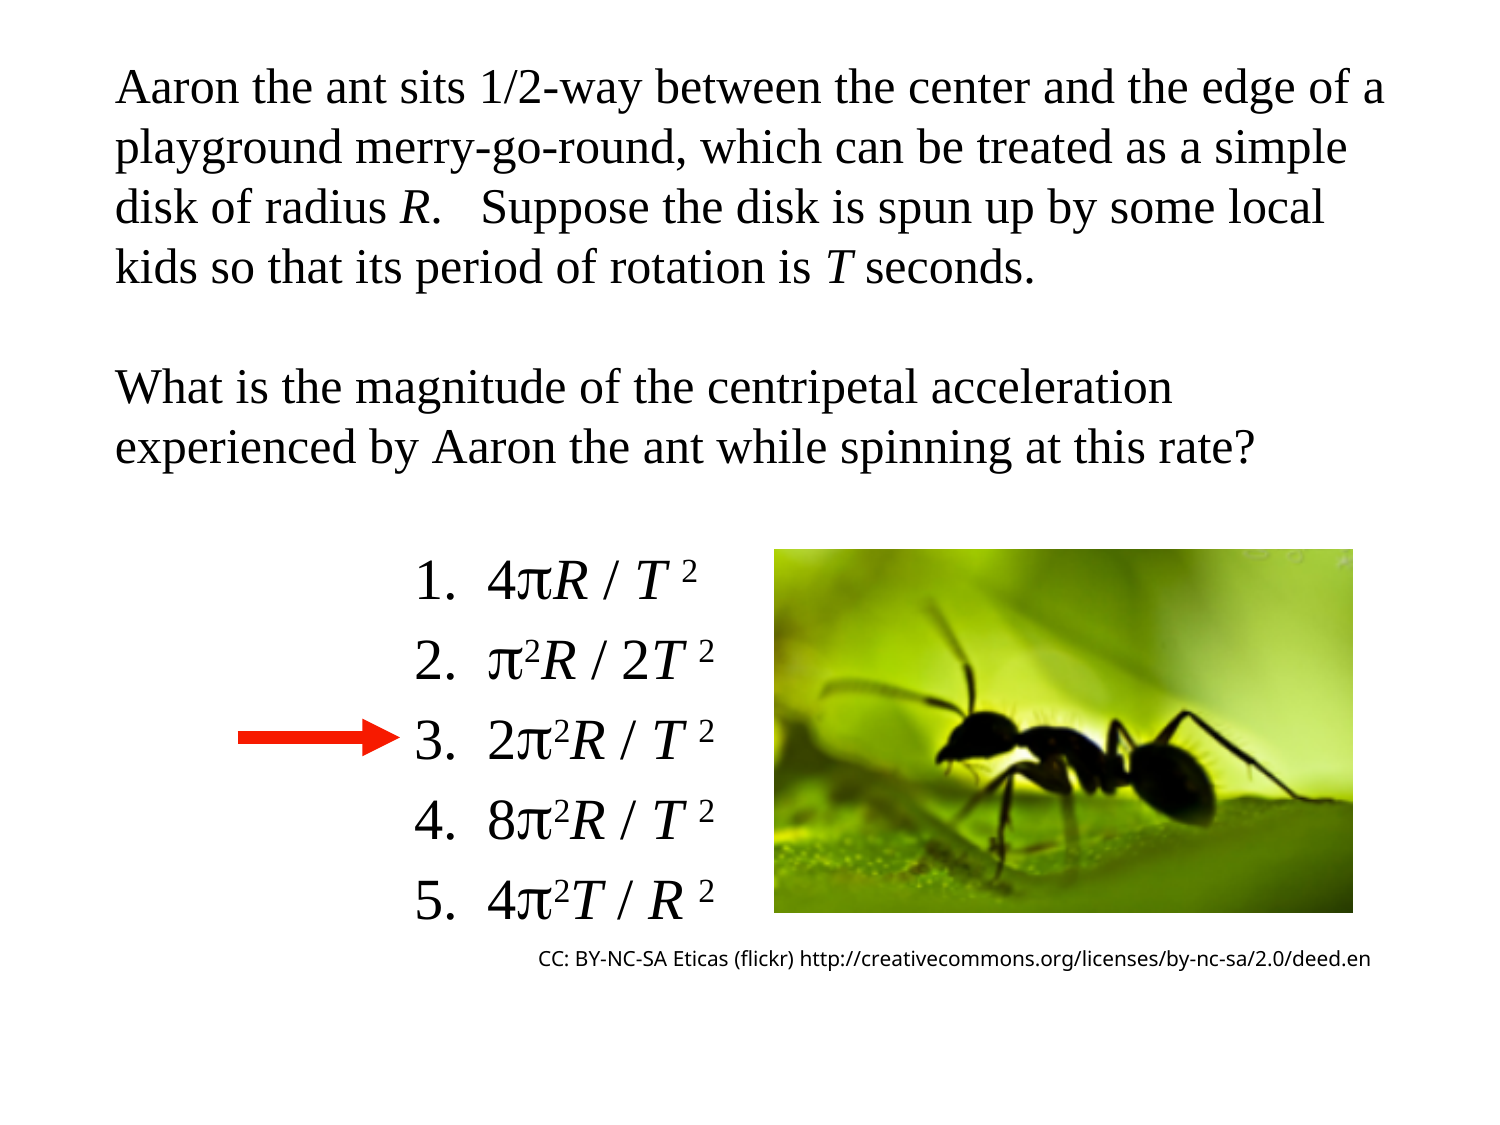

Aaron the ant sits 1/2-way between the center and the edge of a playground merry-go-round, which can be treated as a simple disk of radius R. Suppose the disk is spun up by some local kids so that its period of rotation is T seconds.
What is the magnitude of the centripetal acceleration experienced by Aaron the ant while spinning at this rate?
		1. 4πR / T 2
		2. π2R / 2T 2
		3. 2π2R / T 2
		4. 8π2R / T 2
		5. 4π2T / R 2
CC: BY-NC-SA Eticas (flickr) http://creativecommons.org/licenses/by-nc-sa/2.0/deed.en